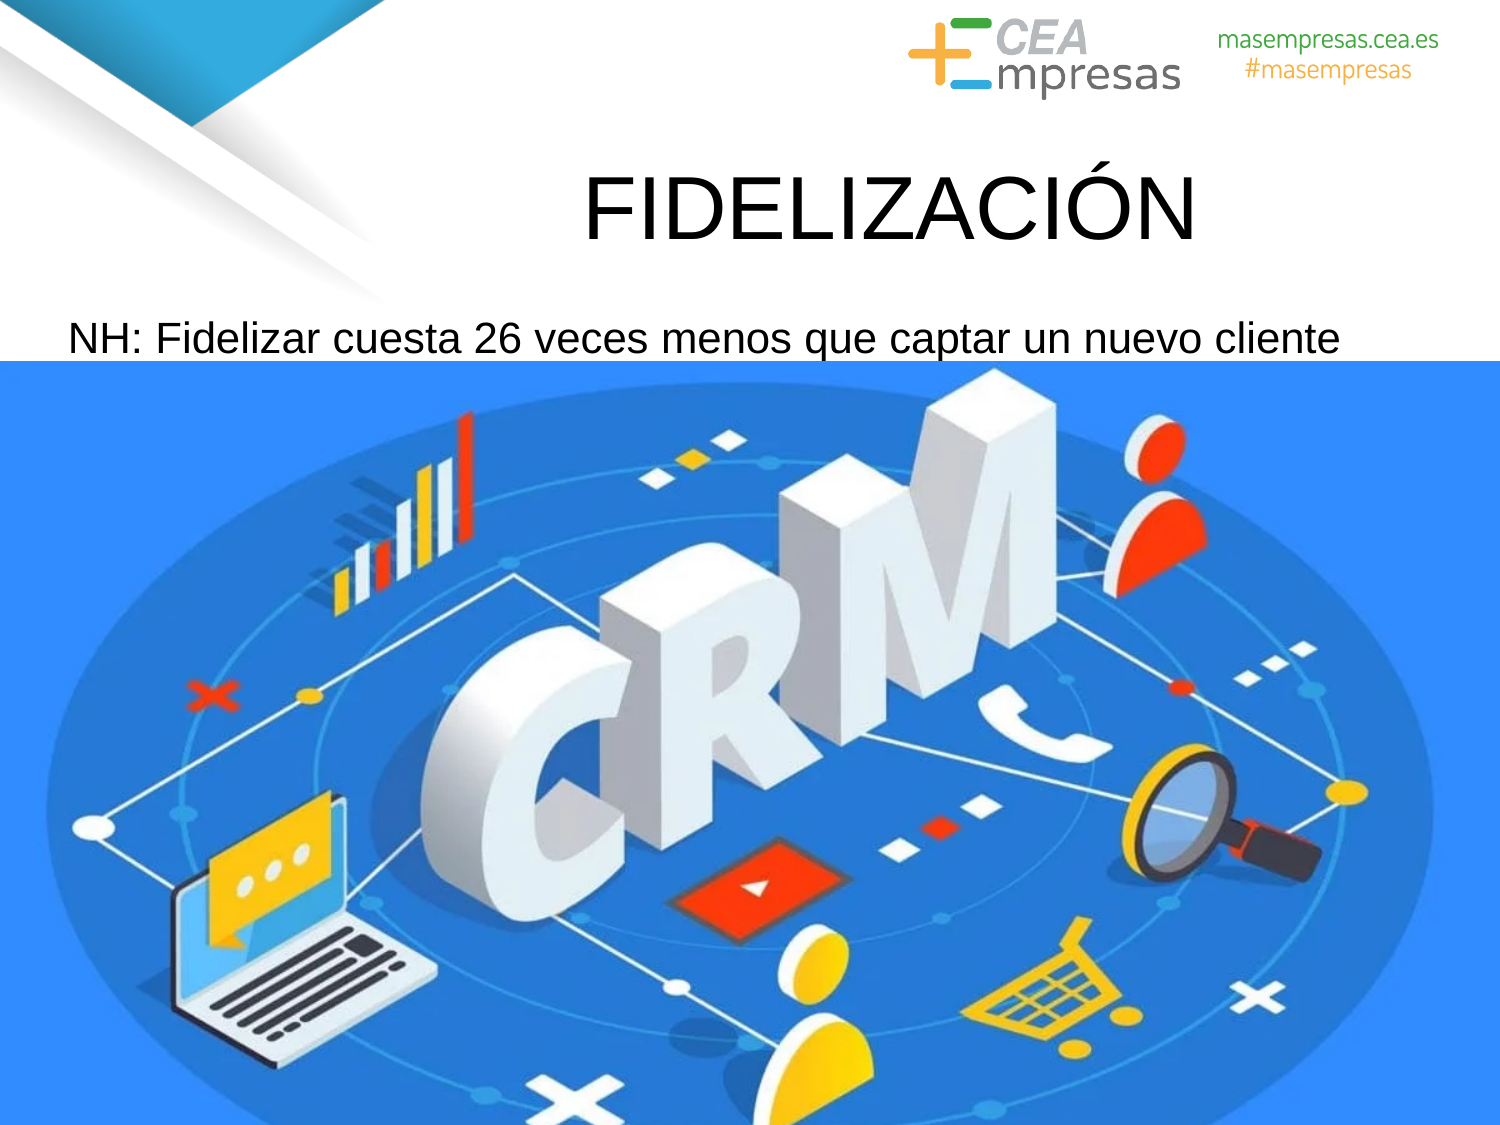

FIDELIZACIÓN
NH: Fidelizar cuesta 26 veces menos que captar un nuevo cliente
Desde el minuto 0 de forma personalizada
Captación y centralización de datos
No bombardear
Sensación de ser reconocidos
Post-Estancia
Pre-Estancia
Estancia
Una sola comunicación ofreciendo beneficios
Conocerles mejor
Personalizar interacción
Datos accesibles
FASES
Early Checkin
Up selling
Up selling
5€-10€